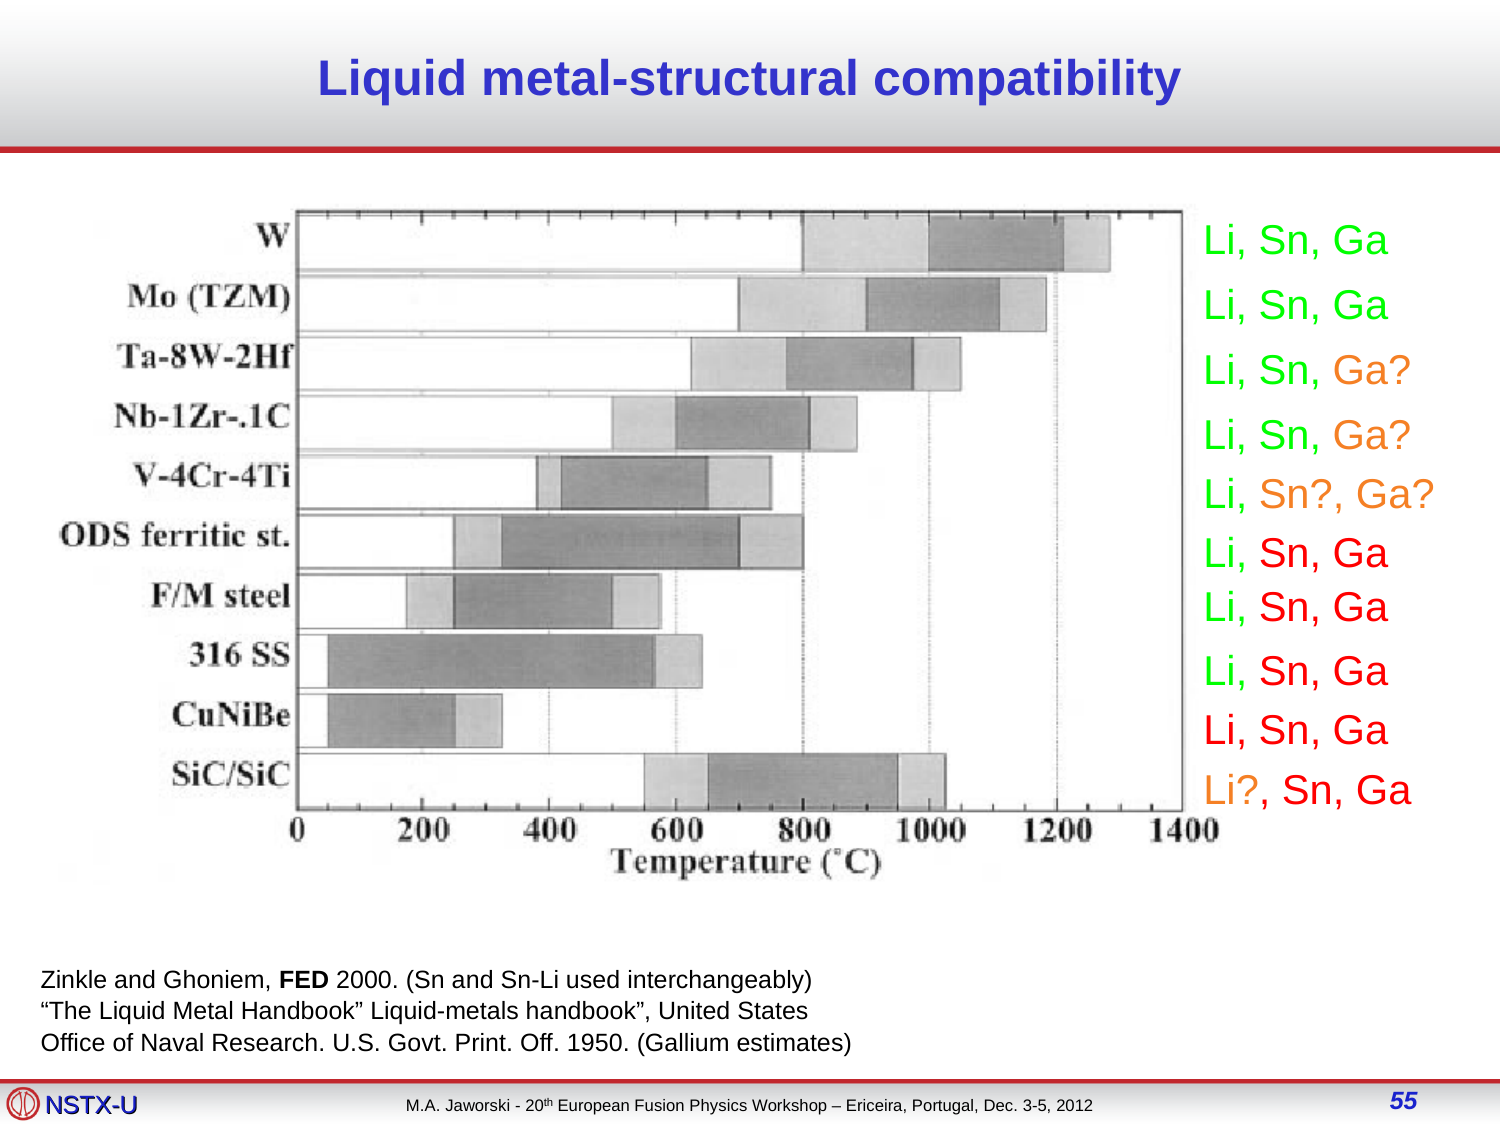

# Liquid metal-structural compatibility
Li, Sn, Ga
Li, Sn, Ga
Li, Sn, Ga?
Li, Sn, Ga?
Li, Sn?, Ga?
Li, Sn, Ga
Li, Sn, Ga
Li, Sn, Ga
Li, Sn, Ga
Li?, Sn, Ga
Zinkle and Ghoniem, FED 2000. (Sn and Sn-Li used interchangeably)
“The Liquid Metal Handbook” Liquid-metals handbook”, United States Office of Naval Research. U.S. Govt. Print. Off. 1950. (Gallium estimates)